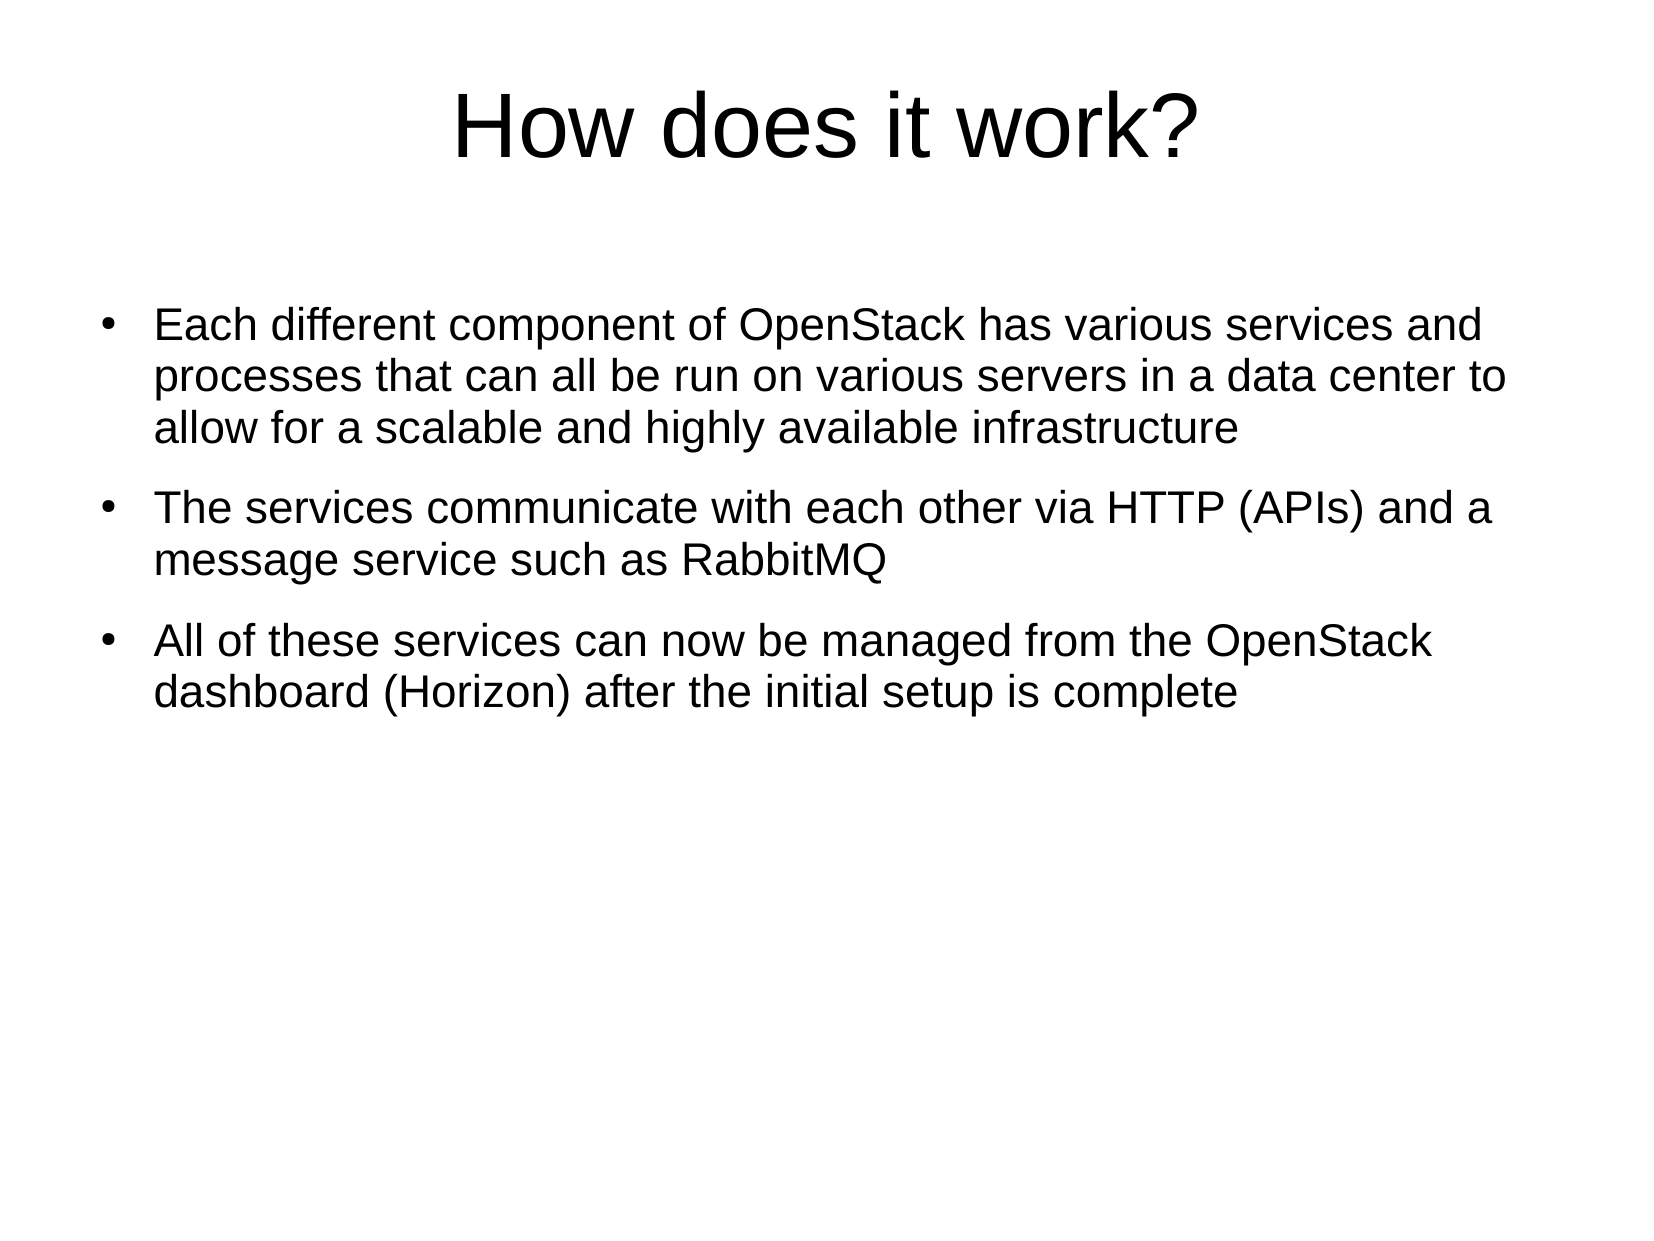

# How does it work?
Each different component of OpenStack has various services and processes that can all be run on various servers in a data center to allow for a scalable and highly available infrastructure
The services communicate with each other via HTTP (APIs) and a message service such as RabbitMQ
All of these services can now be managed from the OpenStack dashboard (Horizon) after the initial setup is complete